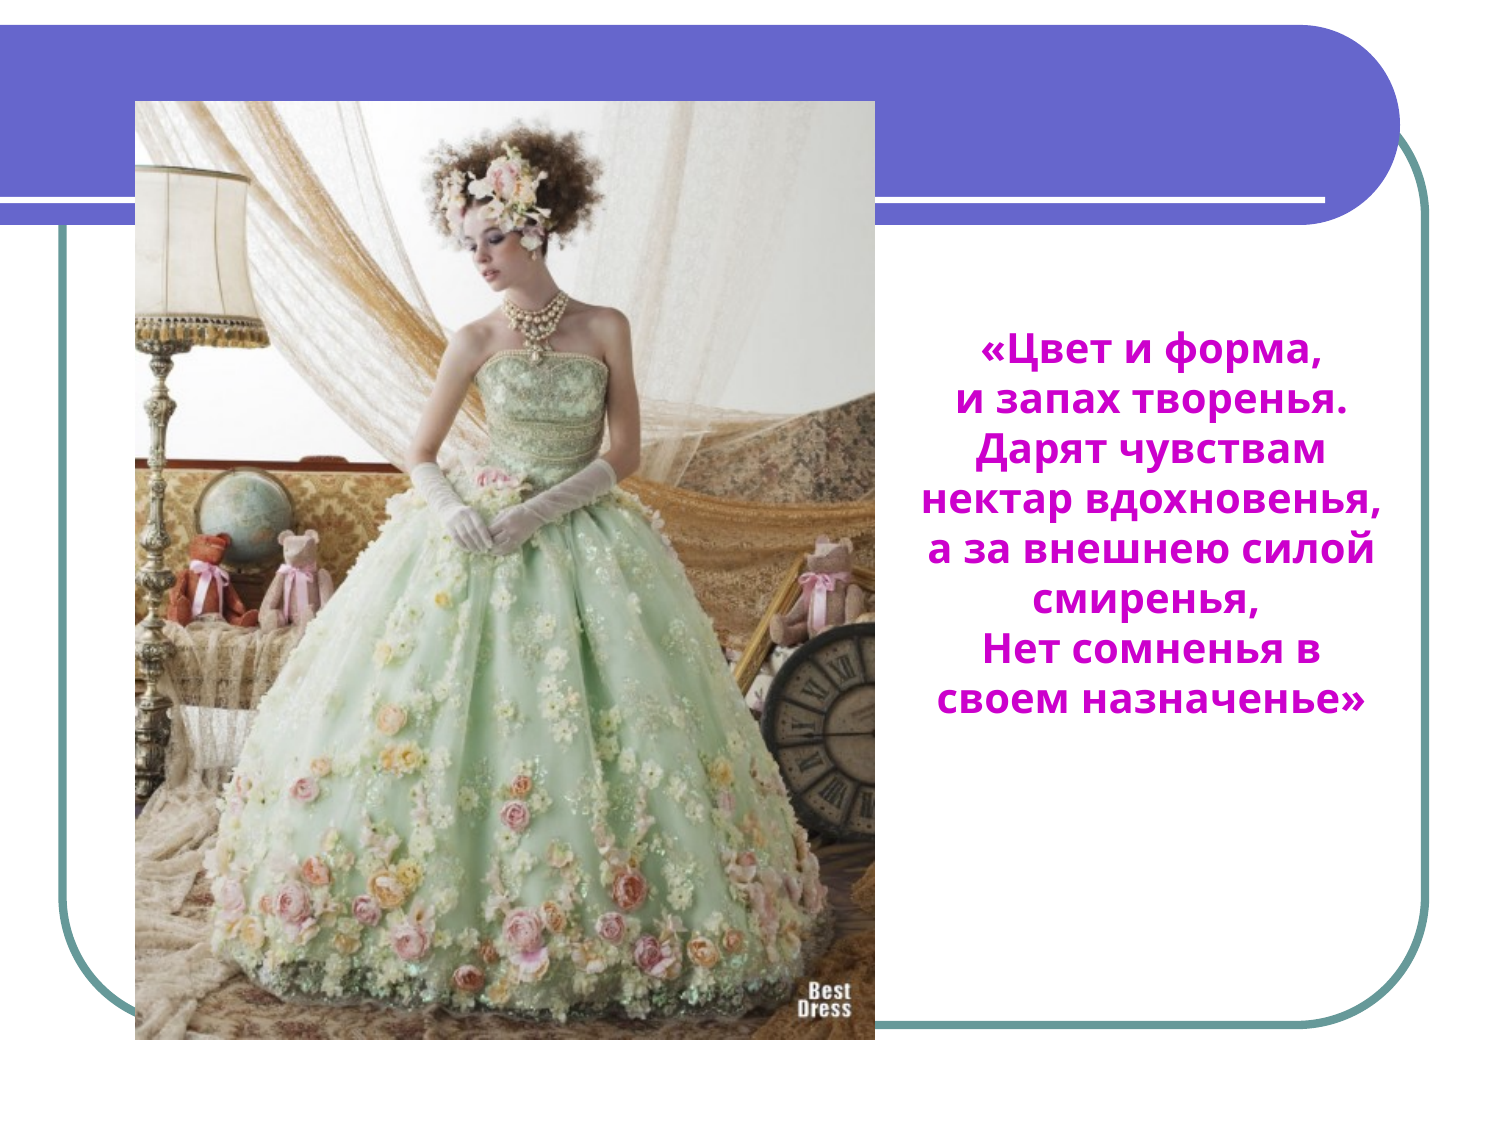

«Цвет и форма,
 и запах творенья.
Дарят чувствам нектар вдохновенья,
а за внешнею силой смиренья,
Нет сомненья в своем назначенье»